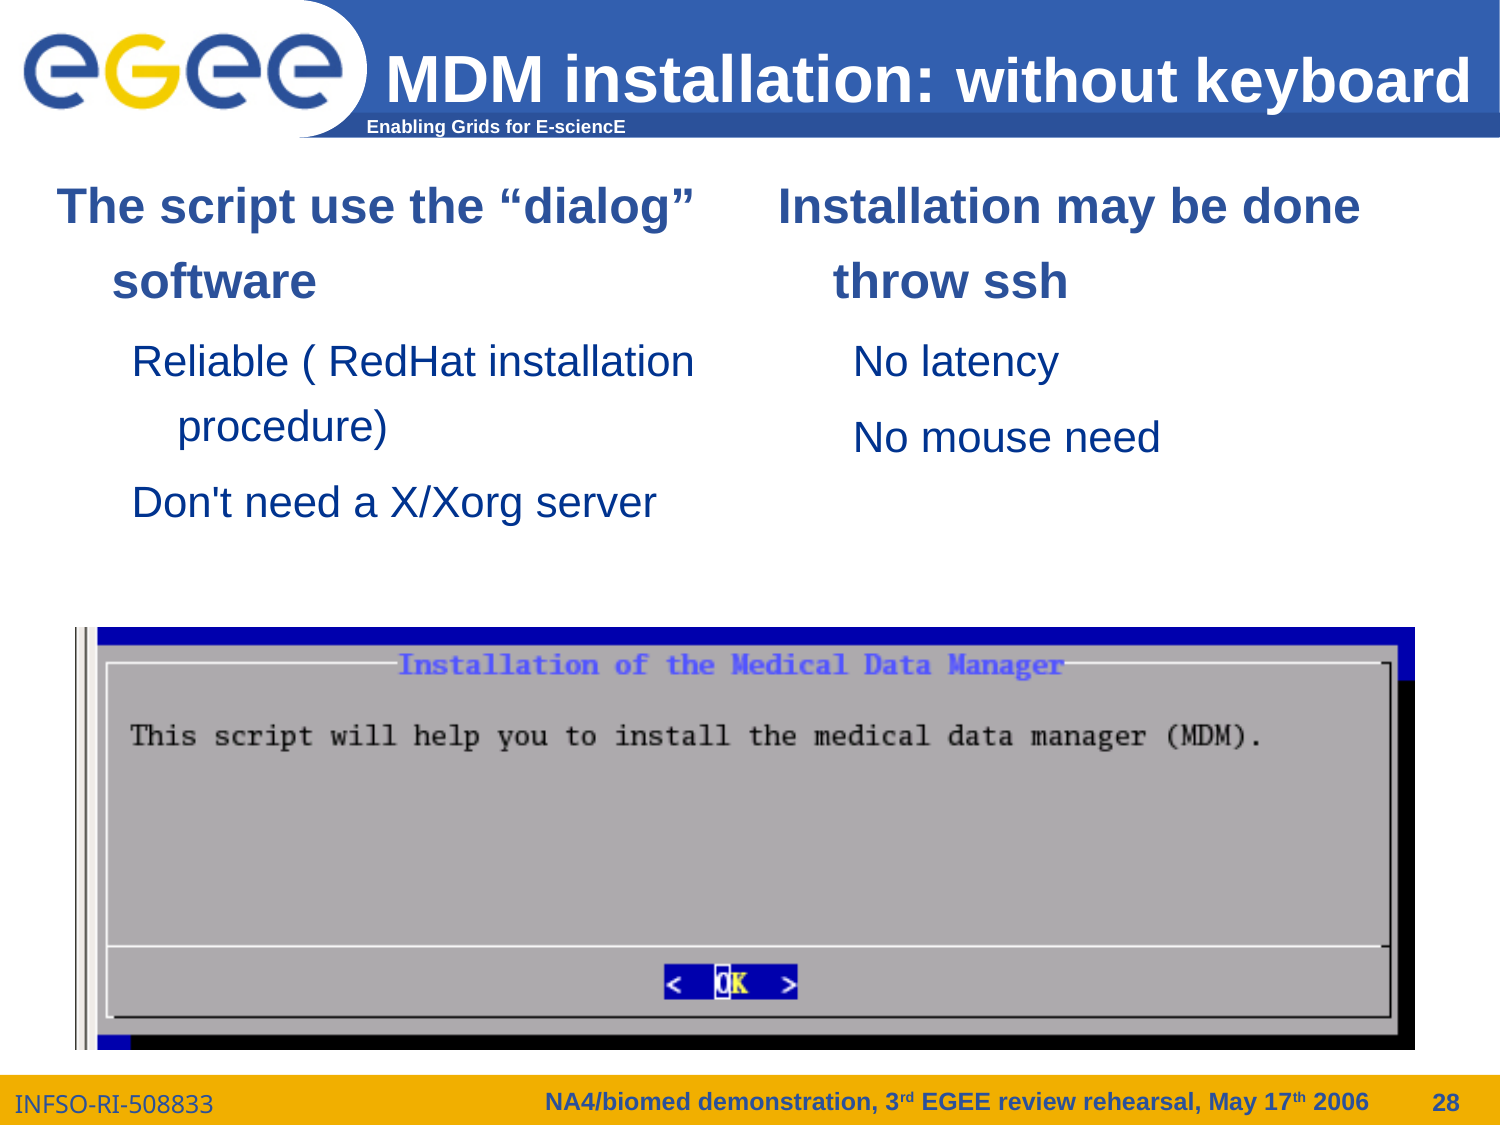

# MDM installation: without keyboard
The script use the “dialog” software
Reliable ( RedHat installation procedure)
Don't need a X/Xorg server
Installation may be done throw ssh
No latency
No mouse need